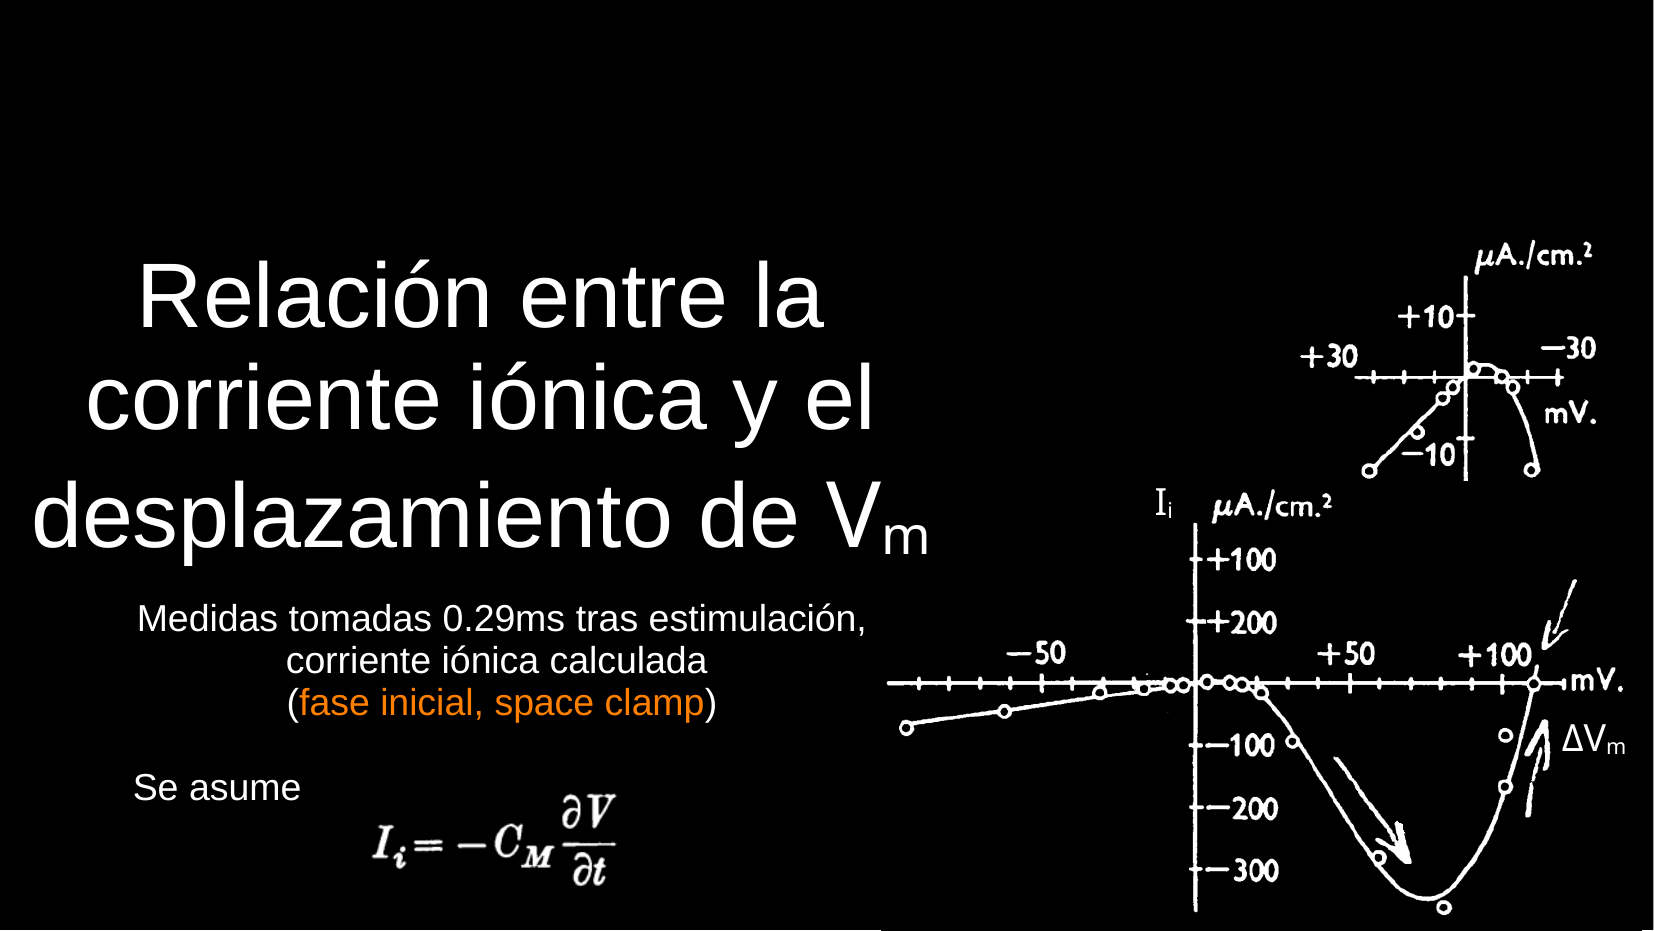

# Relación entre la corriente iónica y el desplazamiento de Vm
Ii
Medidas tomadas 0.29ms tras estimulación, corriente iónica calculada
(fase inicial, space clamp)
Se asume
ΔVm